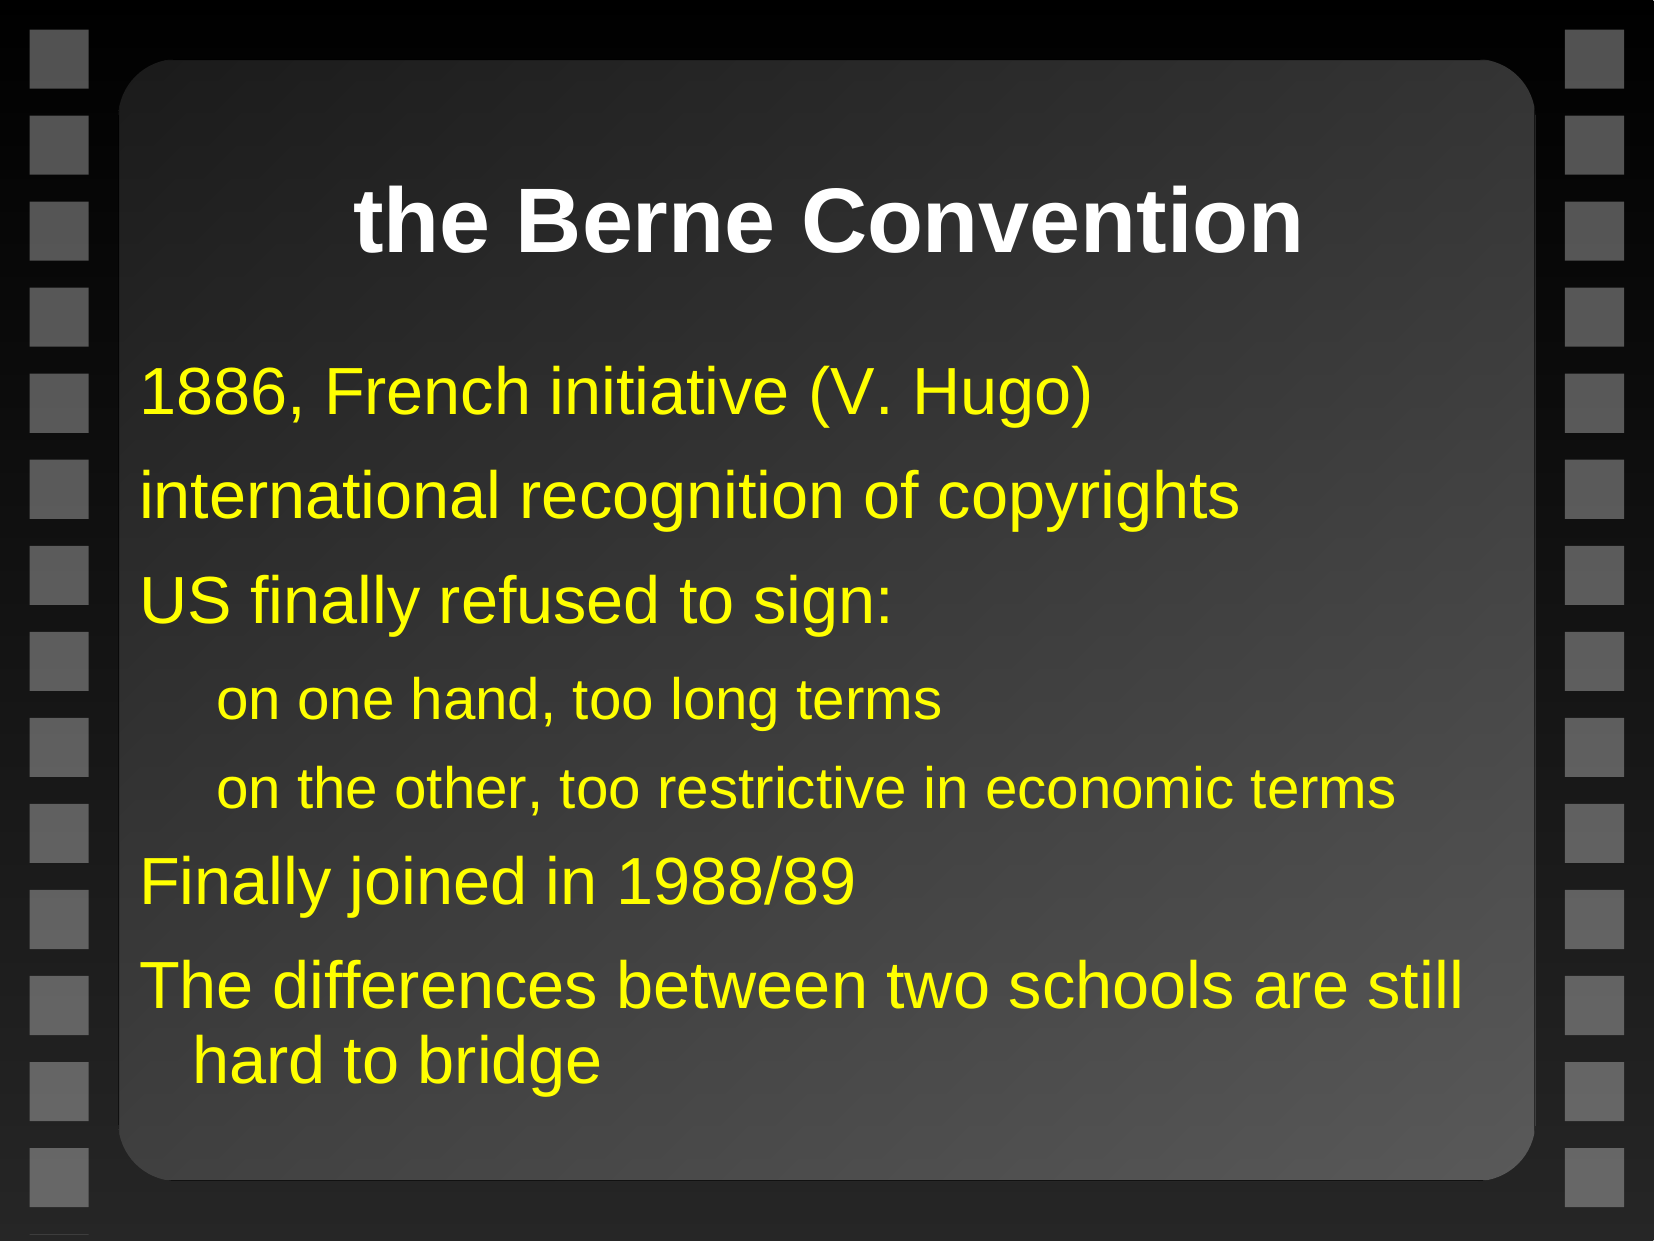

# the Berne Convention
1886, French initiative (V. Hugo)
international recognition of copyrights
US finally refused to sign:
on one hand, too long terms
on the other, too restrictive in economic terms
Finally joined in 1988/89
The differences between two schools are still hard to bridge